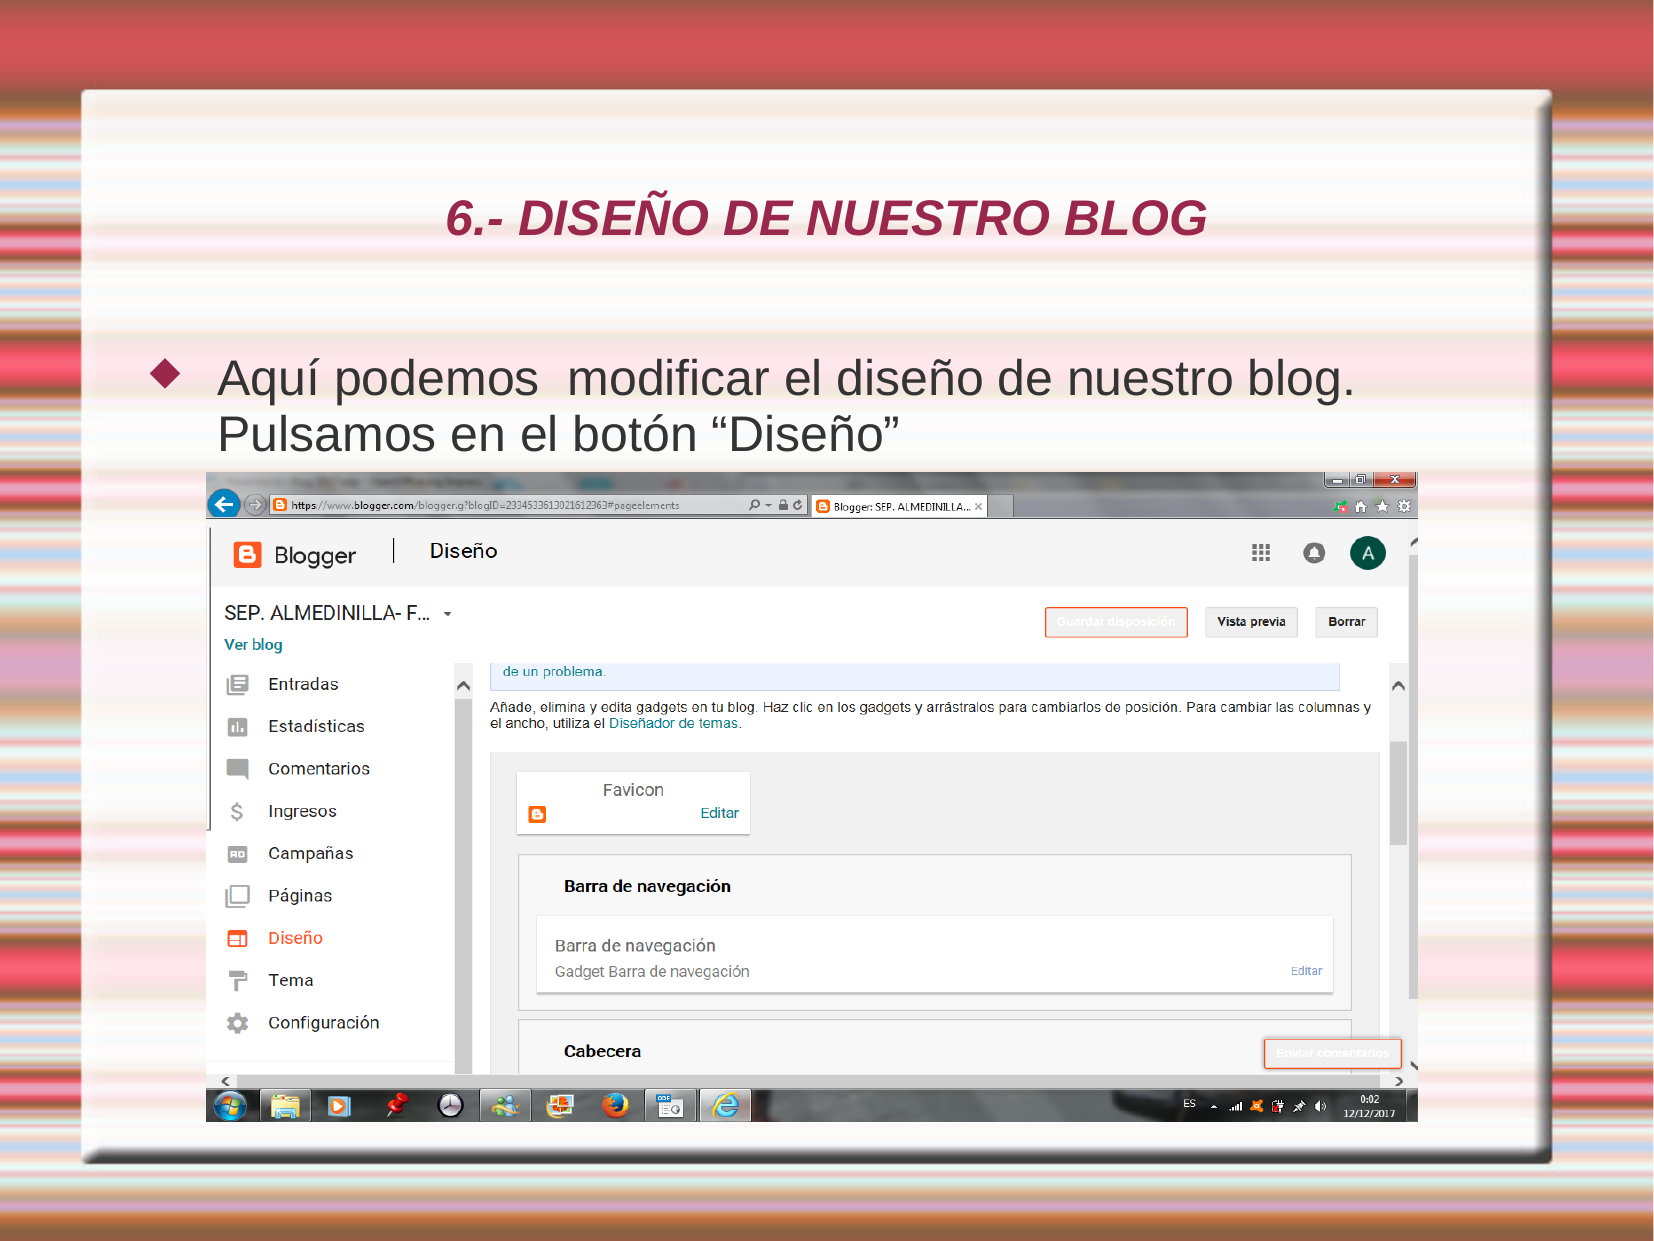

# 6.- DISEÑO DE NUESTRO BLOG
Aquí podemos modificar el diseño de nuestro blog. Pulsamos en el botón “Diseño”